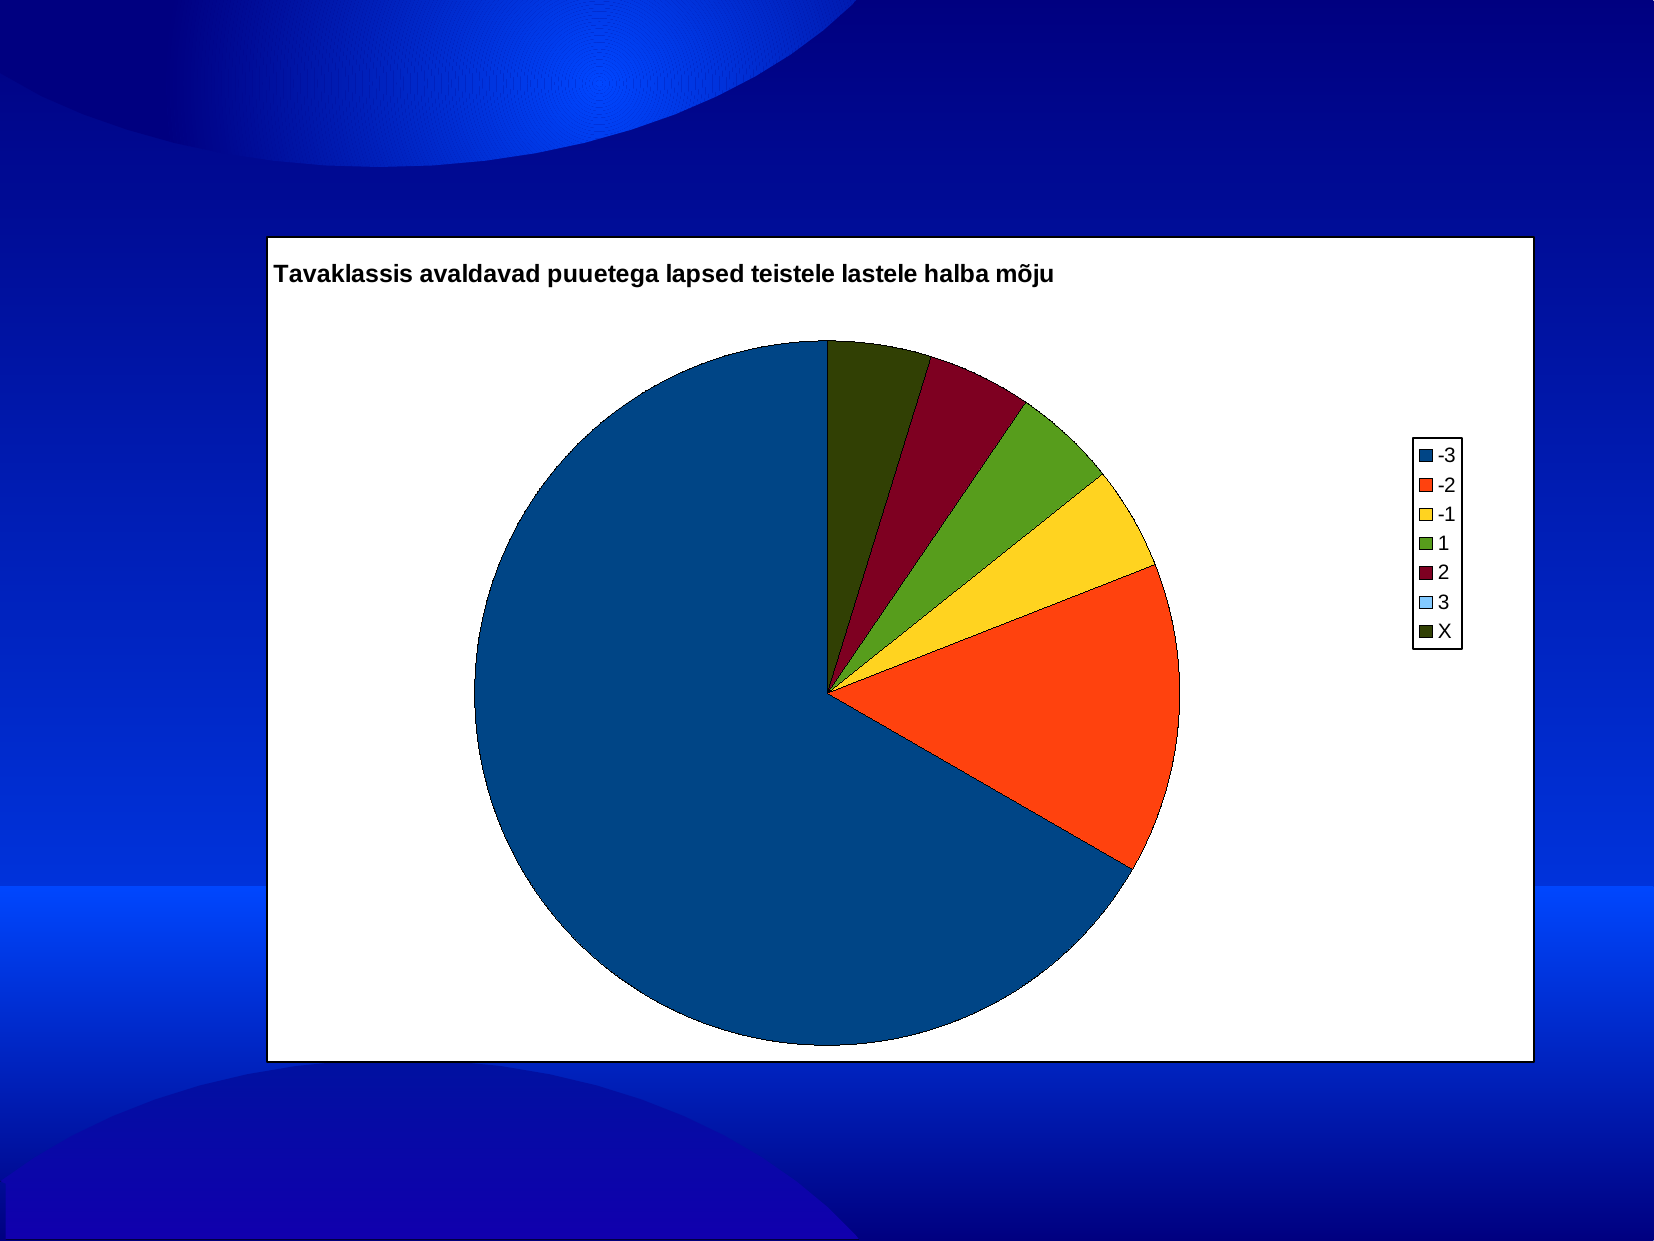

### Chart: Tavaklassis avaldavad puuetega lapsed teistele lastele halba mõju
| Category | Rida 58 |
|---|---|
| -3 | 14.0 |
| -2 | 3.0 |
| -1 | 1.0 |
| 1 | 1.0 |
| 2 | 1.0 |
| 3 | None |
| X | 1.0 |